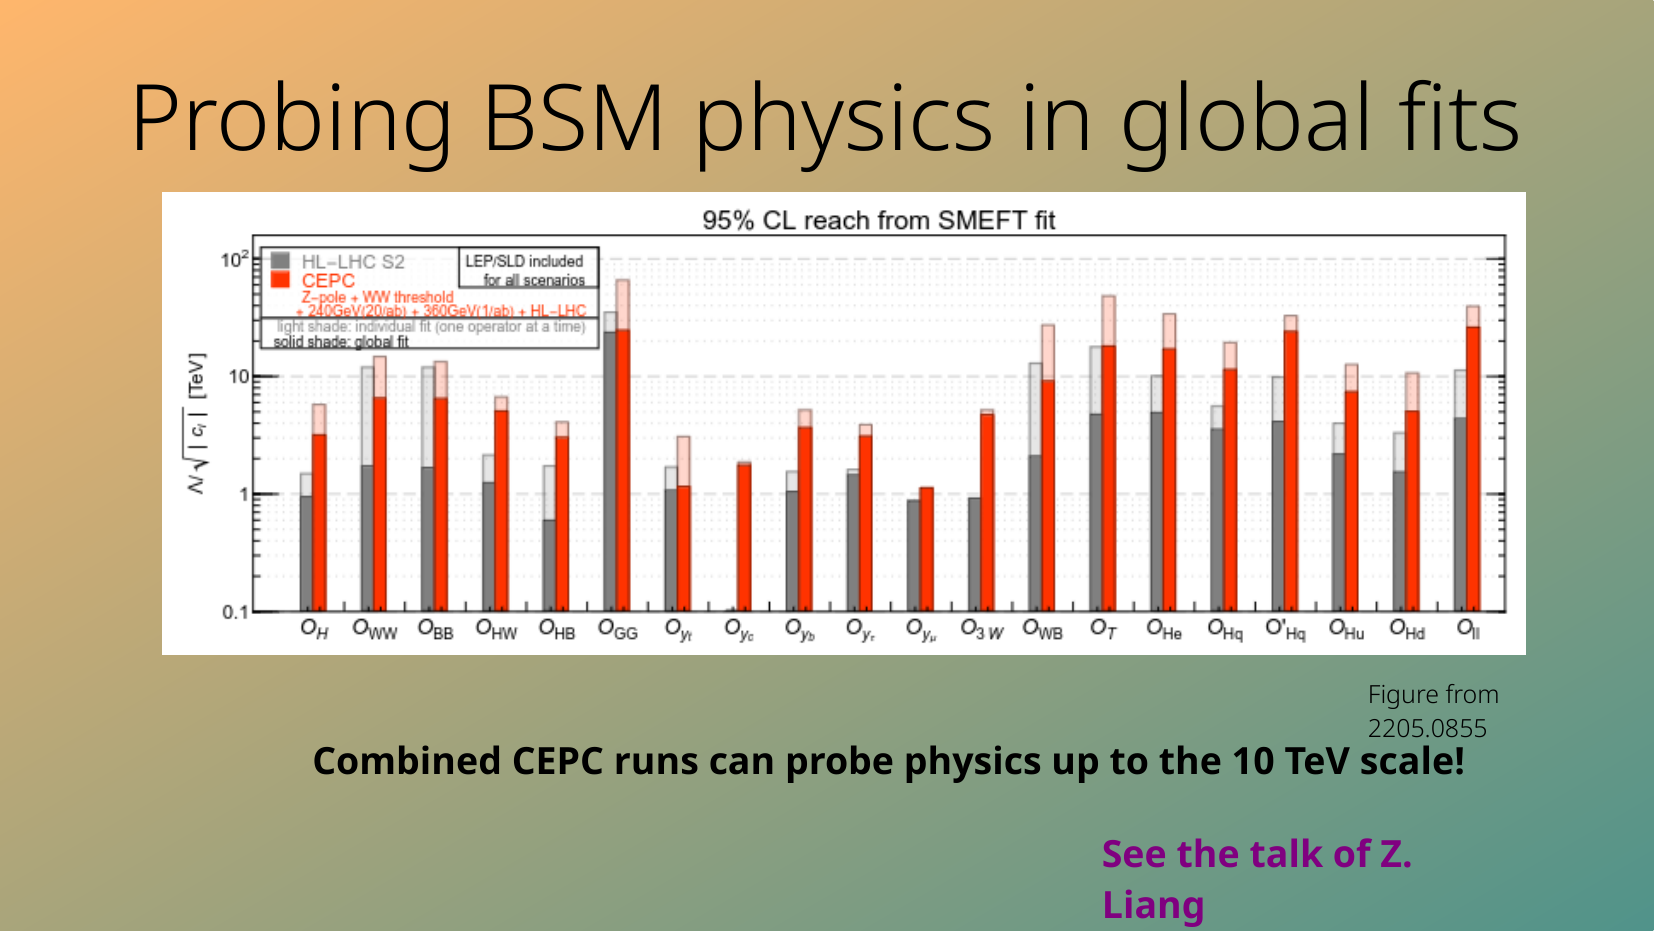

# Probing BSM physics in global fits
Figure from 2205.0855
Combined CEPC runs can probe physics up to the 10 TeV scale!
See the talk of Z. Liang